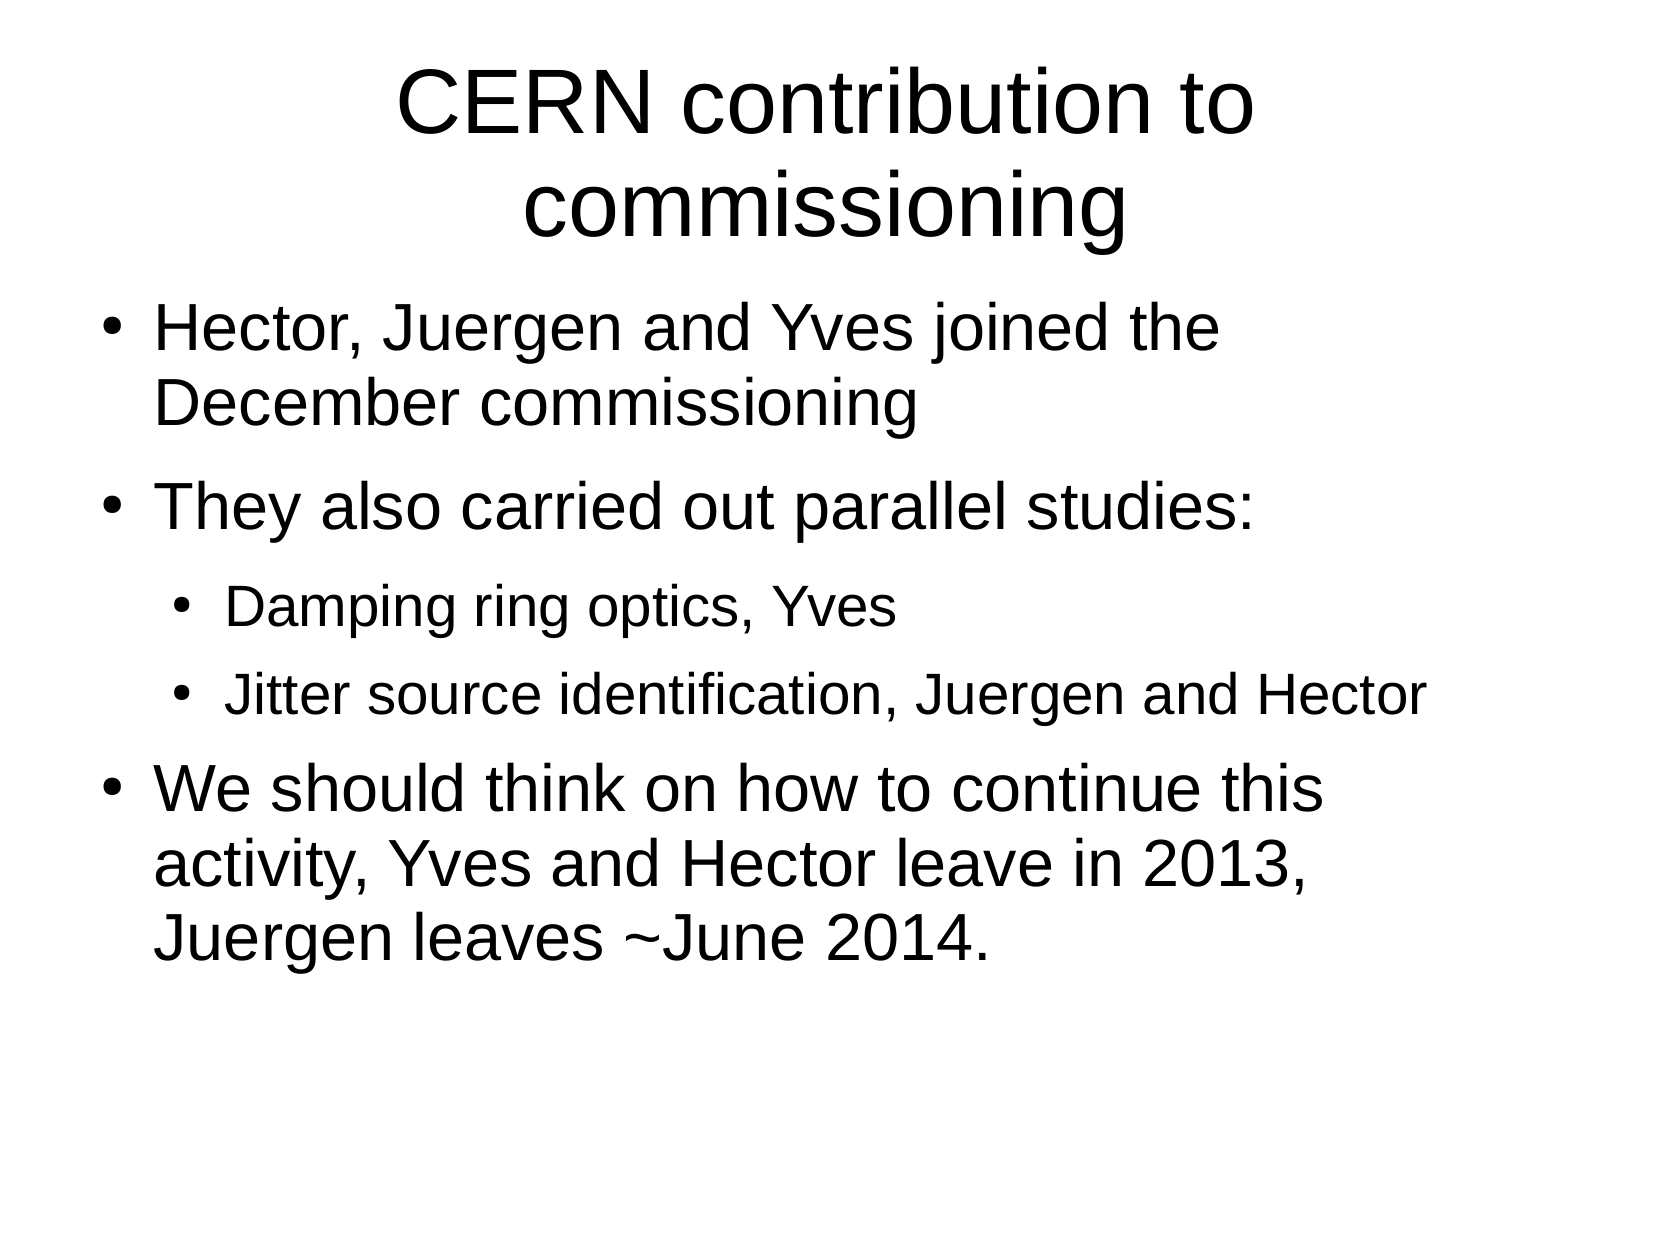

# CERN contribution to commissioning
Hector, Juergen and Yves joined the December commissioning
They also carried out parallel studies:
Damping ring optics, Yves
Jitter source identification, Juergen and Hector
We should think on how to continue this activity, Yves and Hector leave in 2013, Juergen leaves ~June 2014.